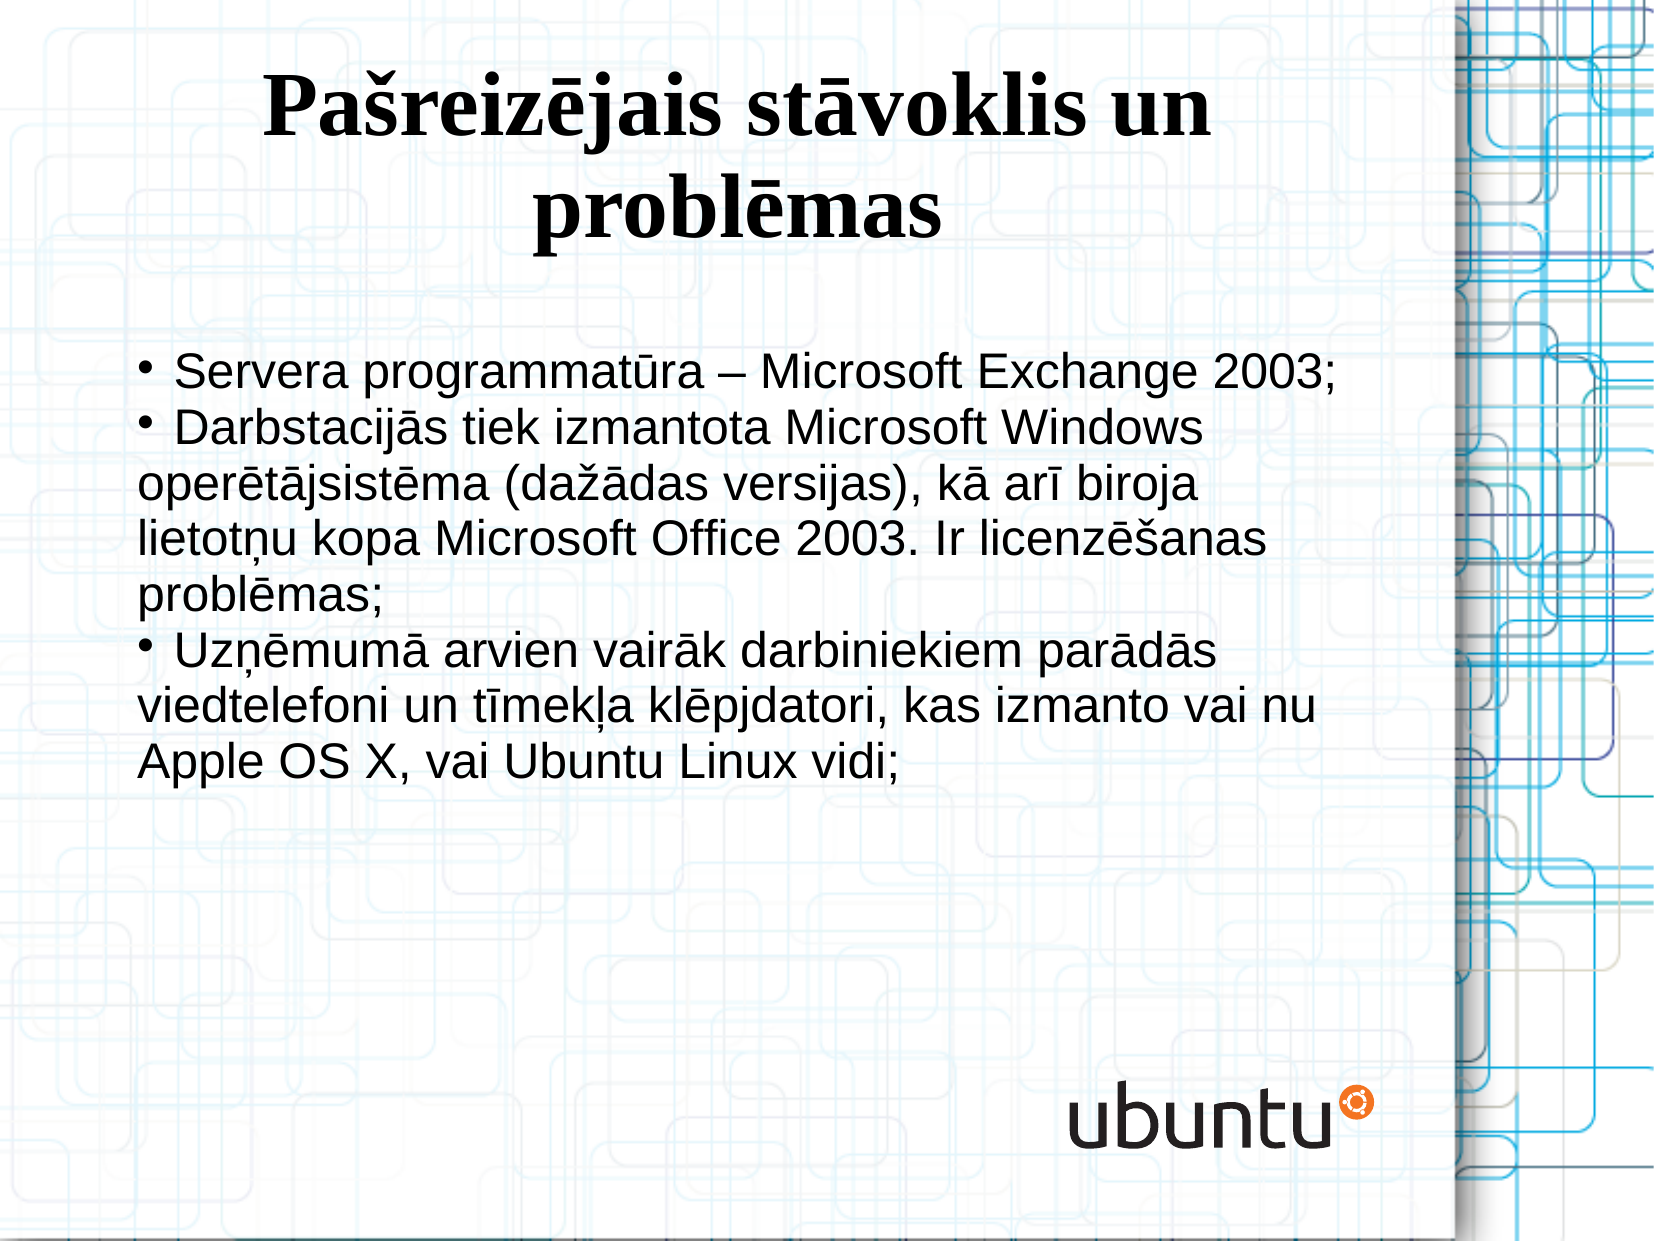

# Pašreizējais stāvoklis un problēmas
 Servera programmatūra – Microsoft Exchange 2003;
 Darbstacijās tiek izmantota Microsoft Windows operētājsistēma (dažādas versijas), kā arī biroja lietotņu kopa Microsoft Office 2003. Ir licenzēšanas problēmas;
 Uzņēmumā arvien vairāk darbiniekiem parādās viedtelefoni un tīmekļa klēpjdatori, kas izmanto vai nu Apple OS X, vai Ubuntu Linux vidi;